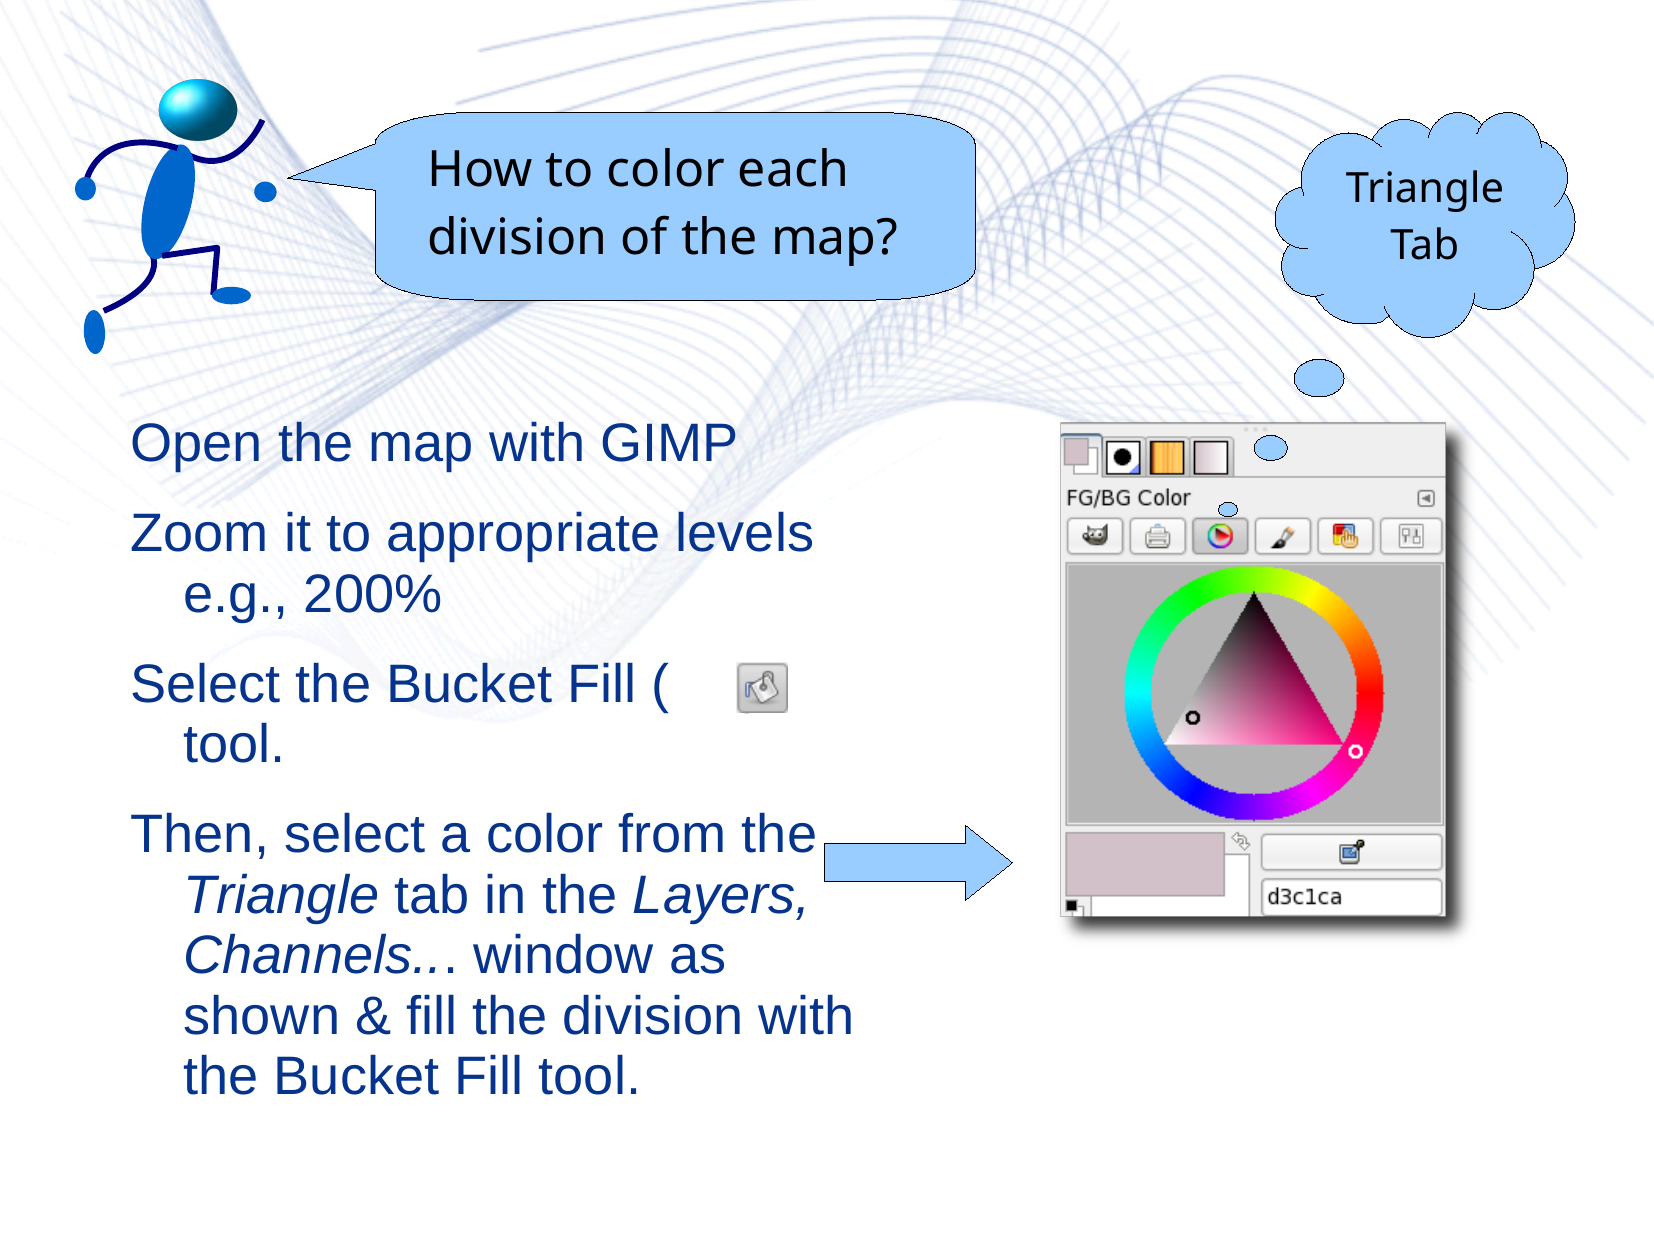

How to color each division of the map?
Triangle Tab
# Open the map with GIMP
Zoom it to appropriate levels e.g., 200%
Select the Bucket Fill ( ) tool.
Then, select a color from the Triangle tab in the Layers, Channels... window as shown & fill the division with the Bucket Fill tool.